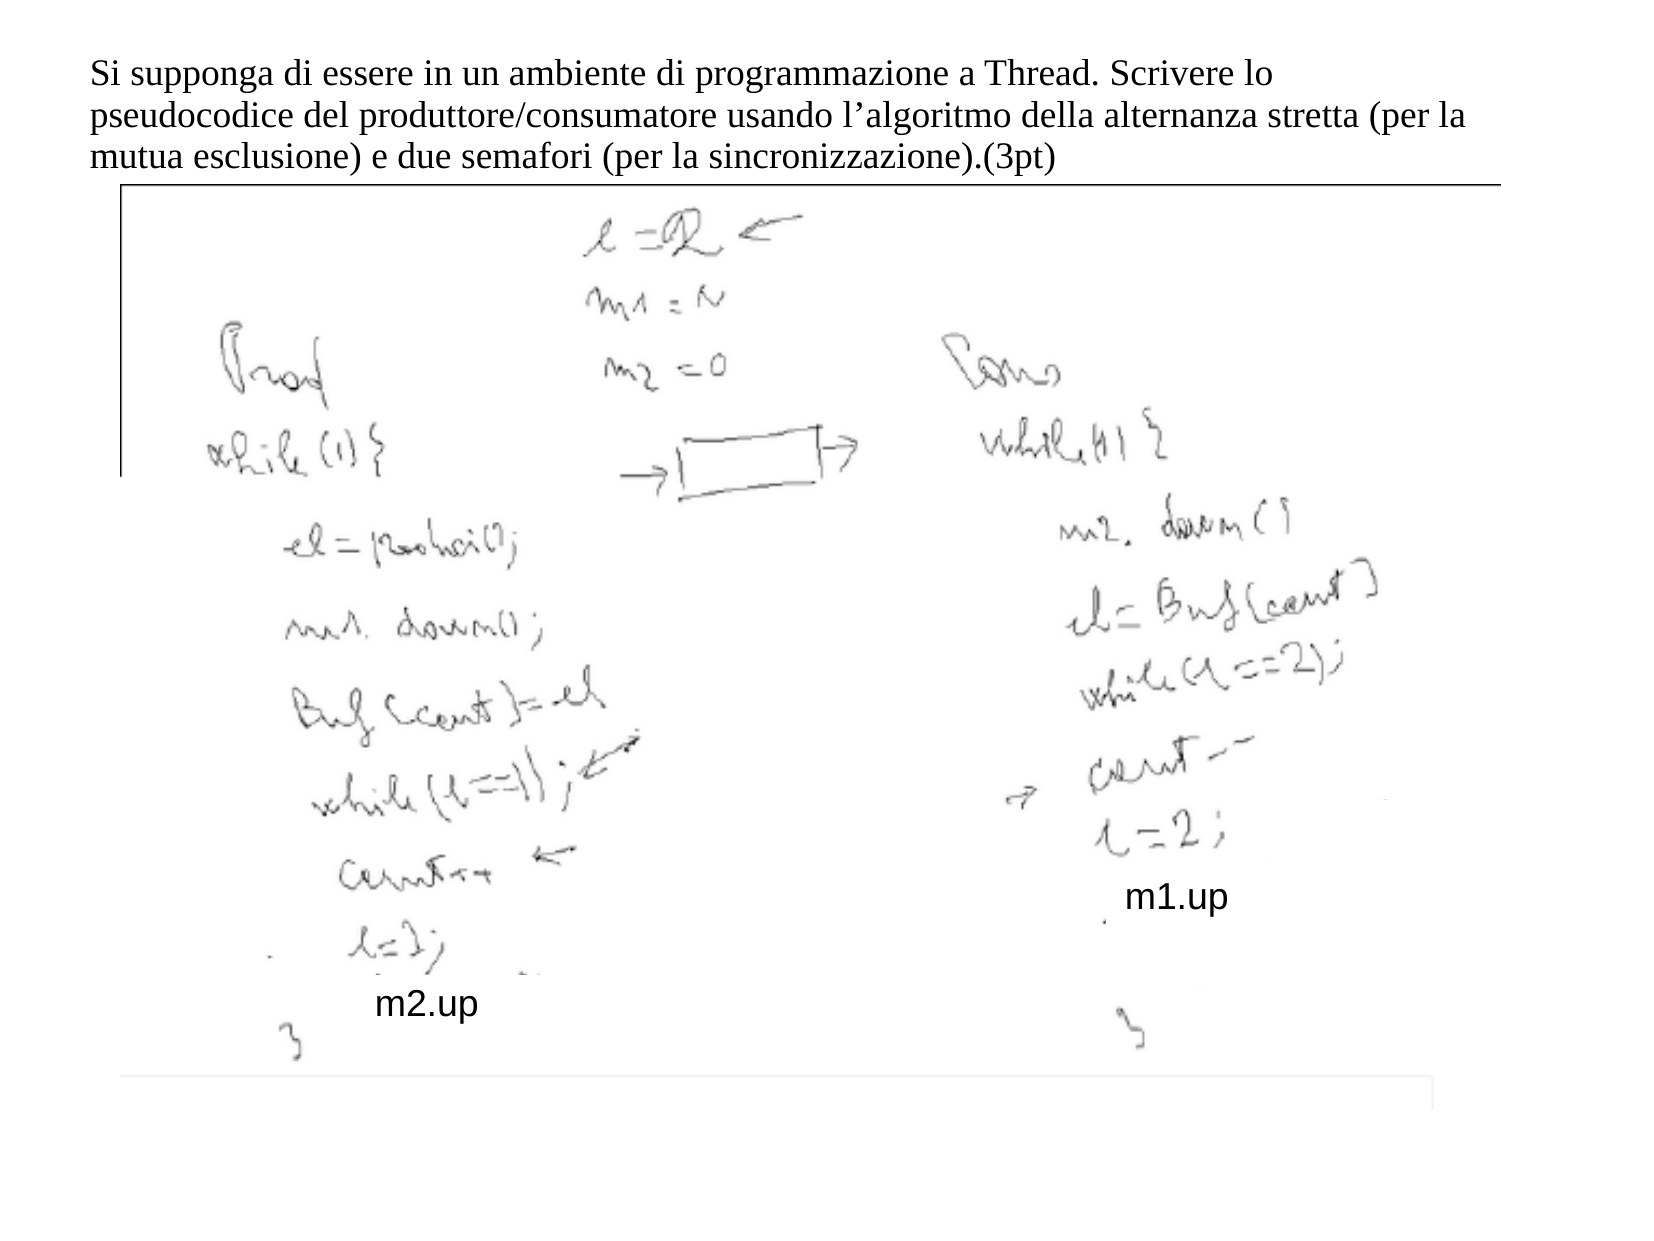

Si supponga di essere in un ambiente di programmazione a Thread. Scrivere lo
pseudocodice del produttore/consumatore usando l’algoritmo della alternanza stretta (per la
mutua esclusione) e due semafori (per la sincronizzazione).(3pt)
m1.up
m2.up